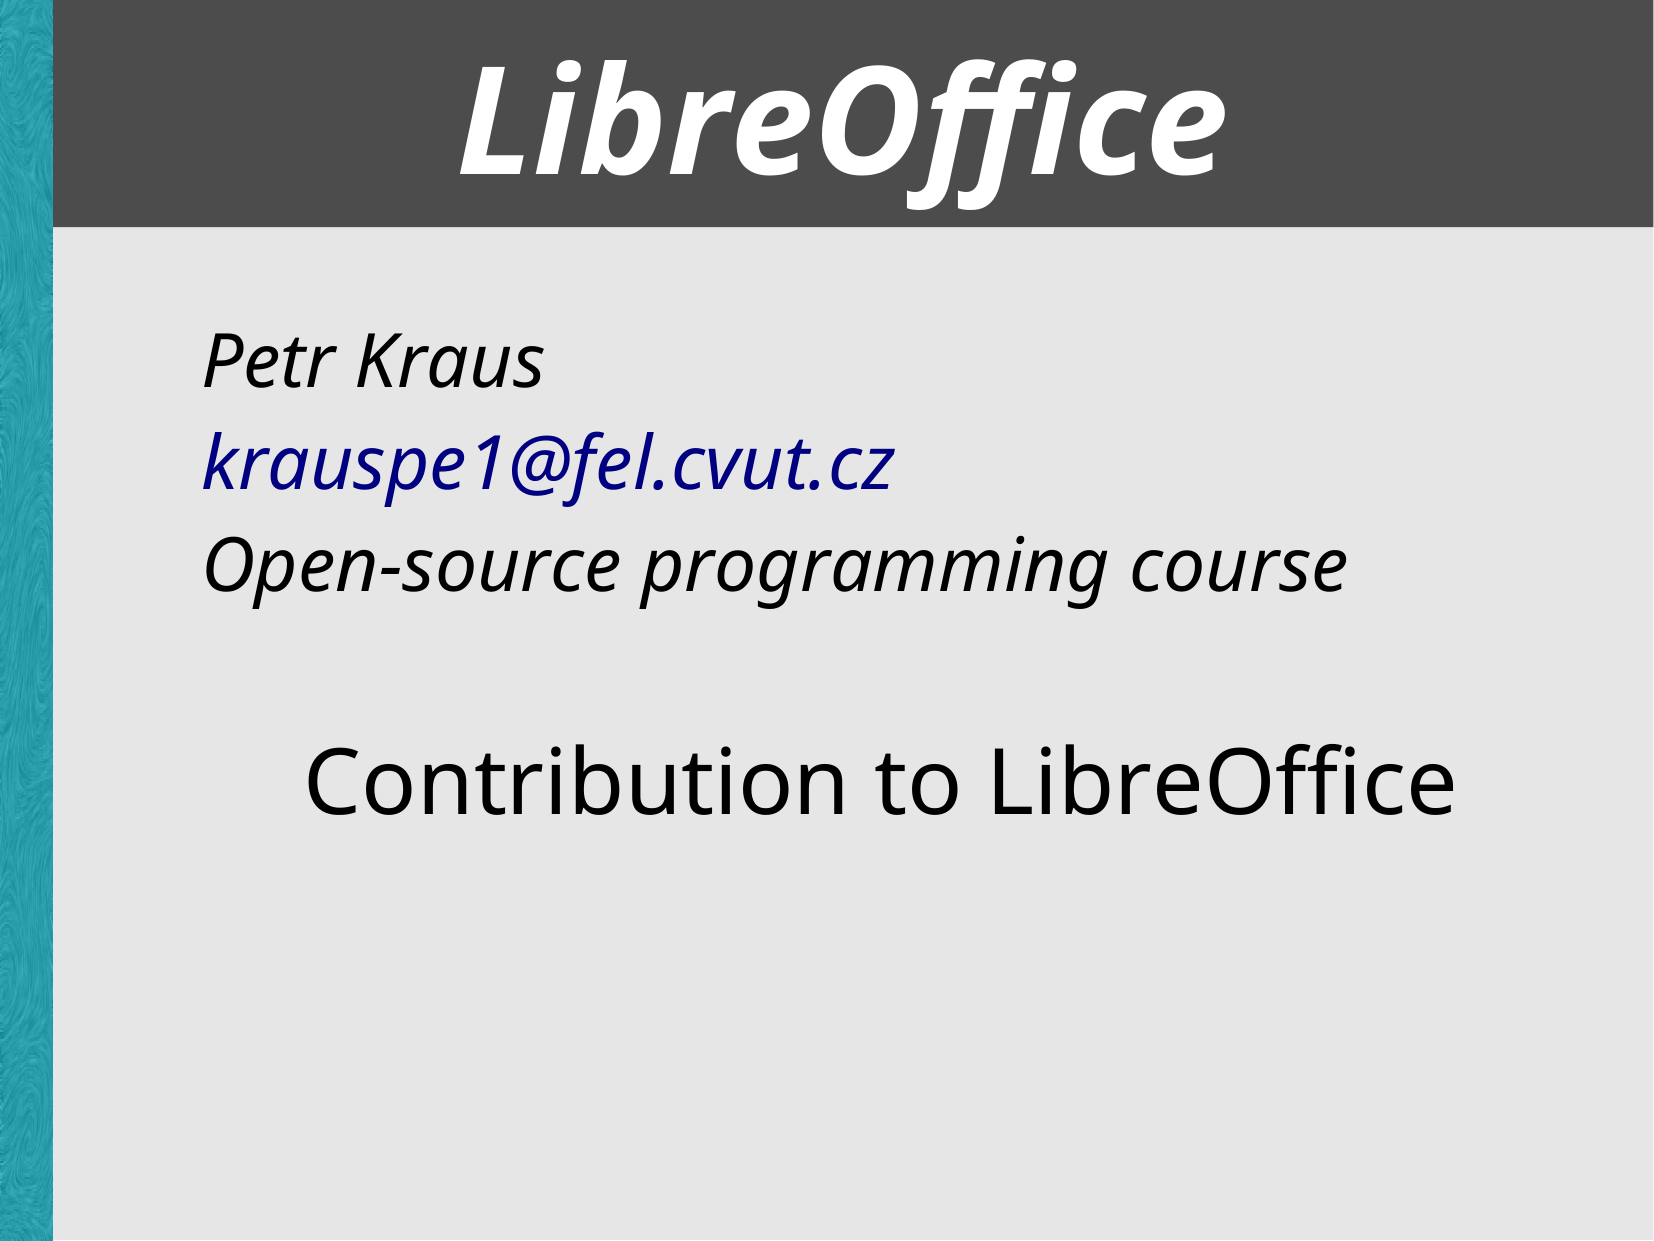

# LibreOffice
Petr Kraus
krauspe1@fel.cvut.cz
Open-source programming course
Contribution to LibreOffice